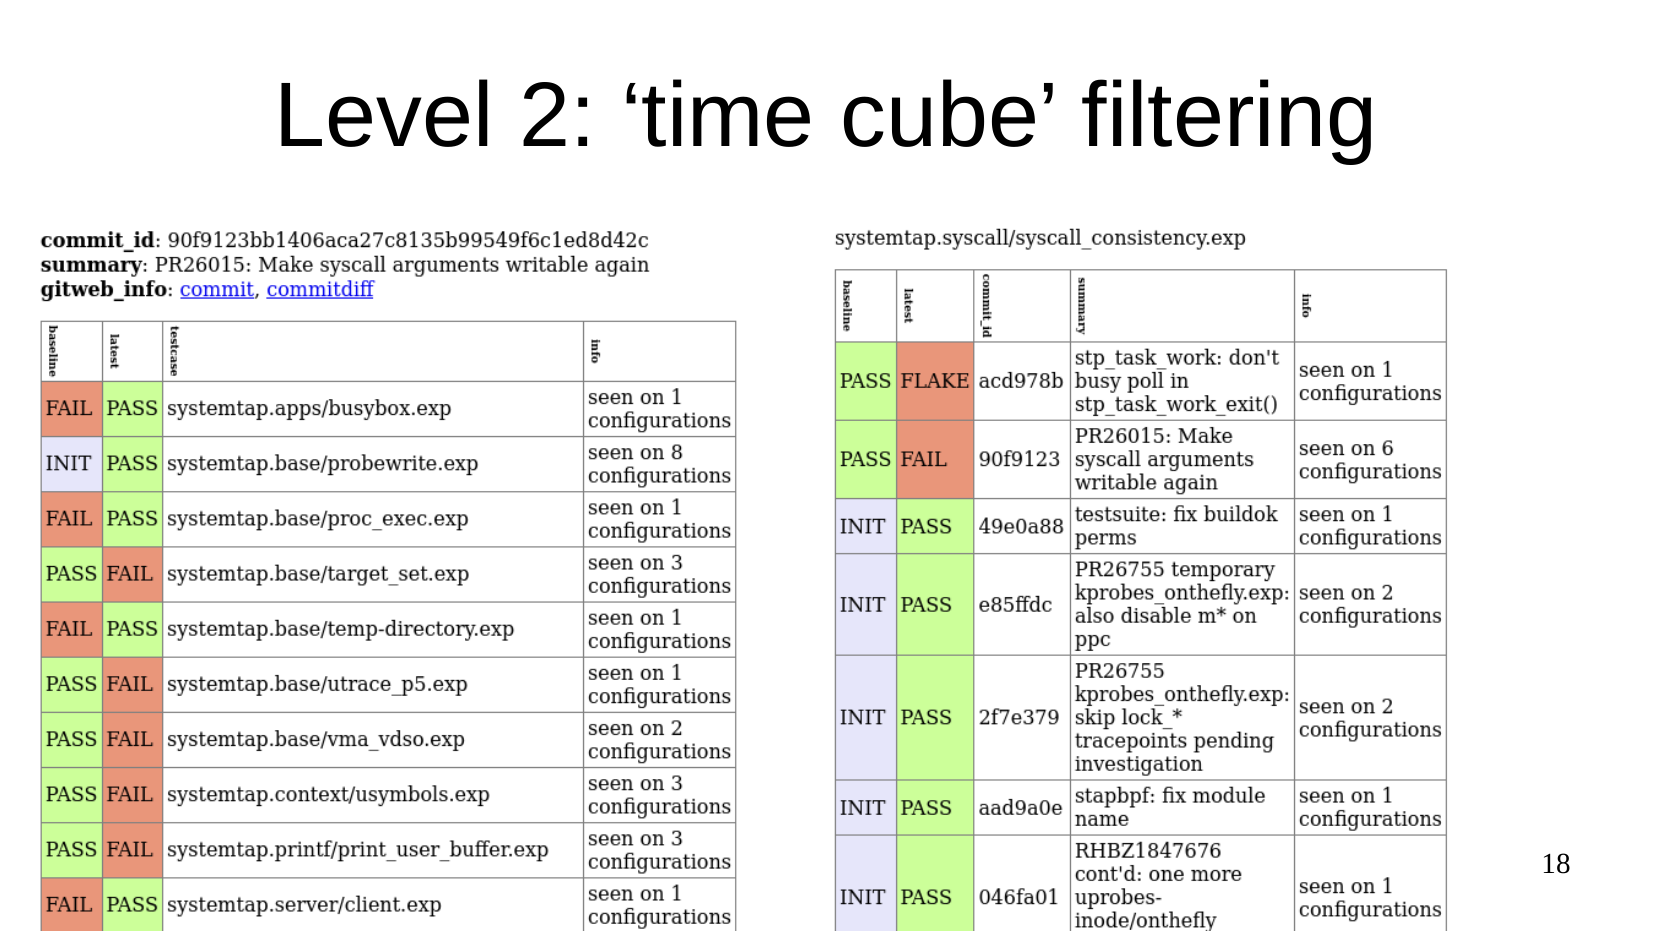

# Level 2: ‘time cube’ filtering
18